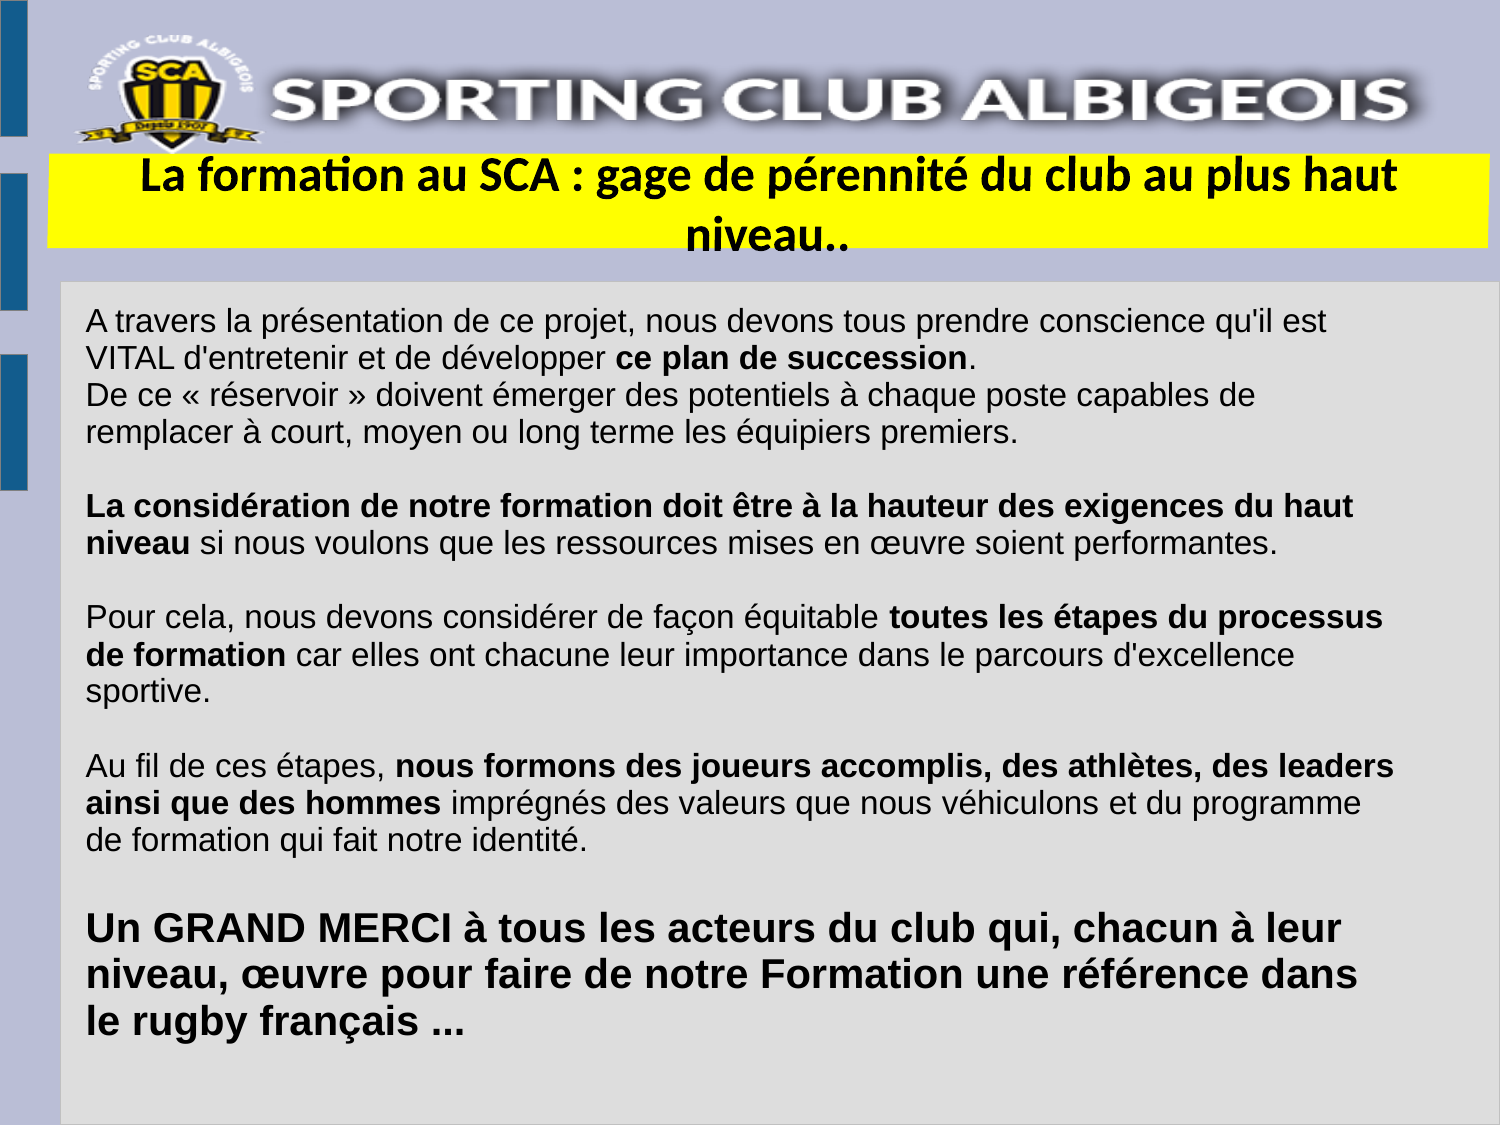

La formation au SCA : gage de pérennité du club au plus haut niveau..
A travers la présentation de ce projet, nous devons tous prendre conscience qu'il est VITAL d'entretenir et de développer ce plan de succession.
De ce « réservoir » doivent émerger des potentiels à chaque poste capables de remplacer à court, moyen ou long terme les équipiers premiers.
La considération de notre formation doit être à la hauteur des exigences du haut niveau si nous voulons que les ressources mises en œuvre soient performantes.
Pour cela, nous devons considérer de façon équitable toutes les étapes du processus de formation car elles ont chacune leur importance dans le parcours d'excellence sportive.
Au fil de ces étapes, nous formons des joueurs accomplis, des athlètes, des leaders ainsi que des hommes imprégnés des valeurs que nous véhiculons et du programme de formation qui fait notre identité.
Un GRAND MERCI à tous les acteurs du club qui, chacun à leur niveau, œuvre pour faire de notre Formation une référence dans le rugby français ...